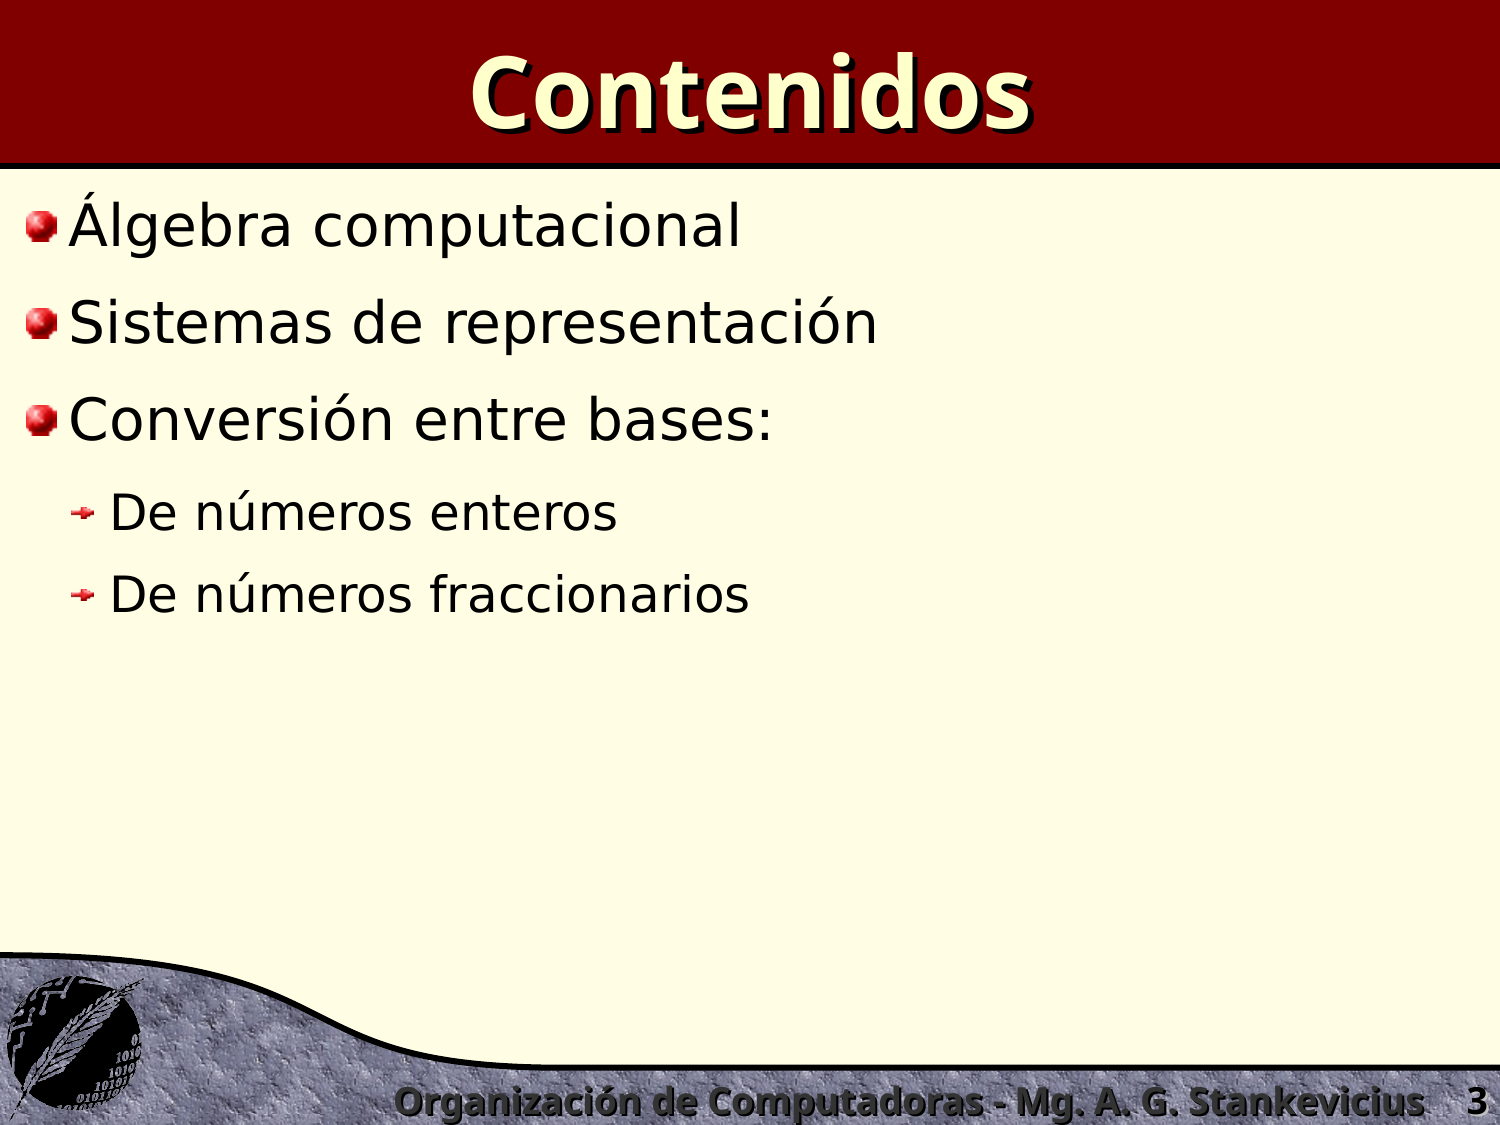

# Contenidos
Álgebra computacional
Sistemas de representación
Conversión entre bases:
De números enteros
De números fraccionarios
3